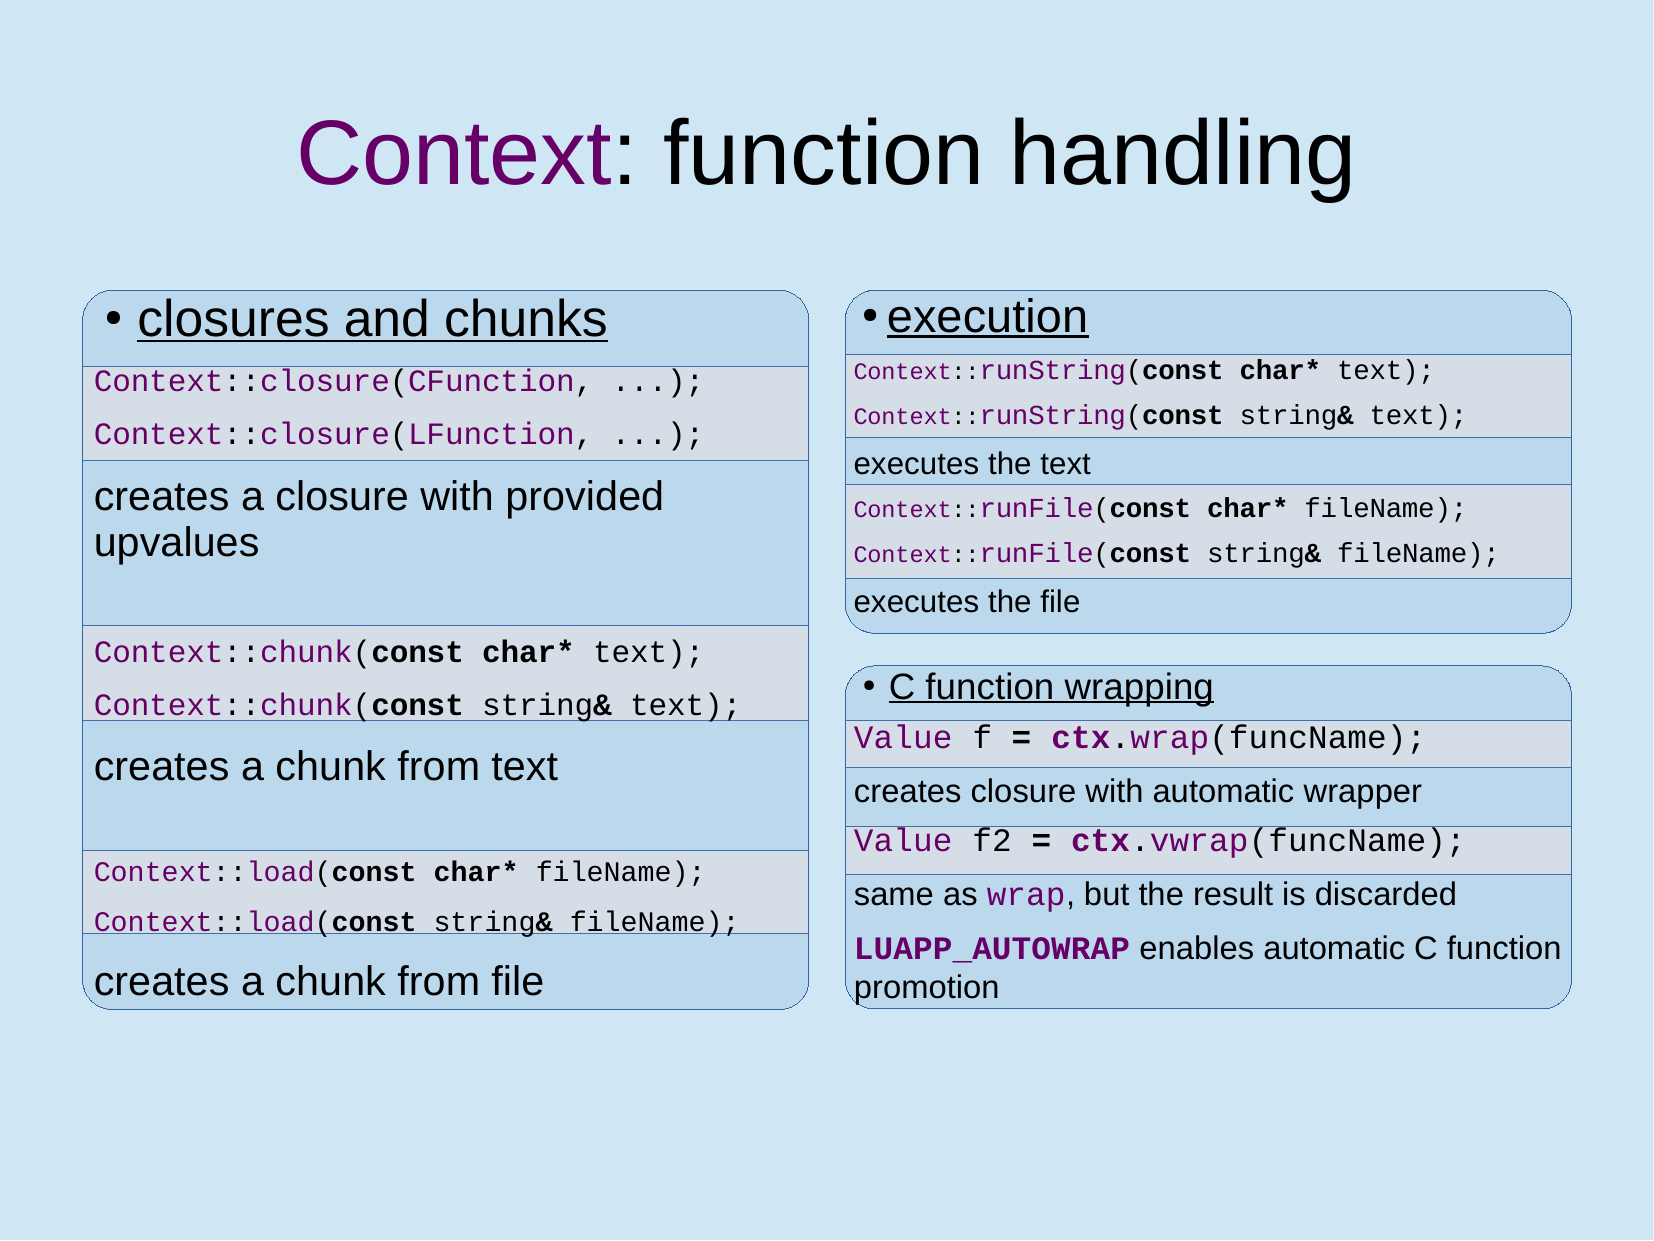

# Context: function handling
closures and chunks
Context::closure(CFunction, ...);
Context::closure(LFunction, ...);
creates a closure with provided upvalues
Context::chunk(const char* text);
Context::chunk(const string& text);
creates a chunk from text
Context::load(const char* fileName);
Context::load(const string& fileName);
creates a chunk from file
execution
Context::runString(const char* text);
Context::runString(const string& text);
executes the text
Context::runFile(const char* fileName);
Context::runFile(const string& fileName);
executes the file
C function wrapping
Value f = ctx.wrap(funcName);
creates closure with automatic wrapper
Value f2 = ctx.vwrap(funcName);
same as wrap, but the result is discarded
LUAPP_AUTOWRAP enables automatic C function promotion